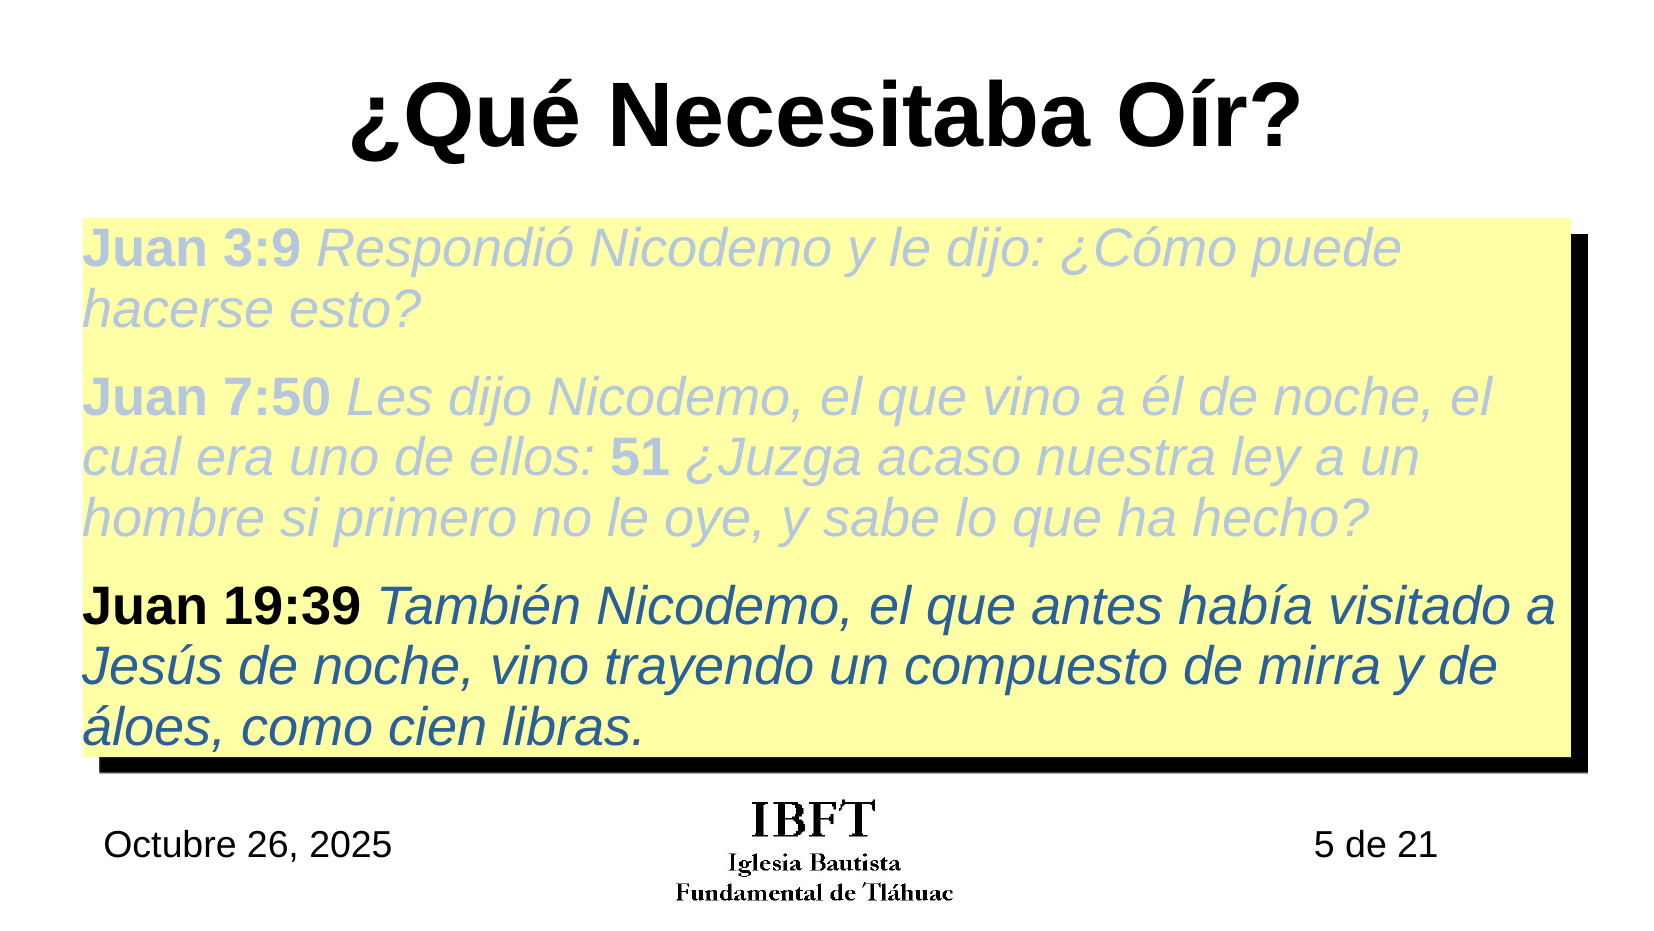

# ¿Qué Necesitaba Oír?
Juan 3:9 Respondió Nicodemo y le dijo: ¿Cómo puede hacerse esto?
Juan 7:50 Les dijo Nicodemo, el que vino a él de noche, el cual era uno de ellos: 51 ¿Juzga acaso nuestra ley a un hombre si primero no le oye, y sabe lo que ha hecho?
Juan 19:39 ​También Nicodemo, el que antes había visitado a Jesús de noche, vino trayendo un compuesto de mirra y de áloes, como cien libras.
Octubre 26, 2025
 de 21